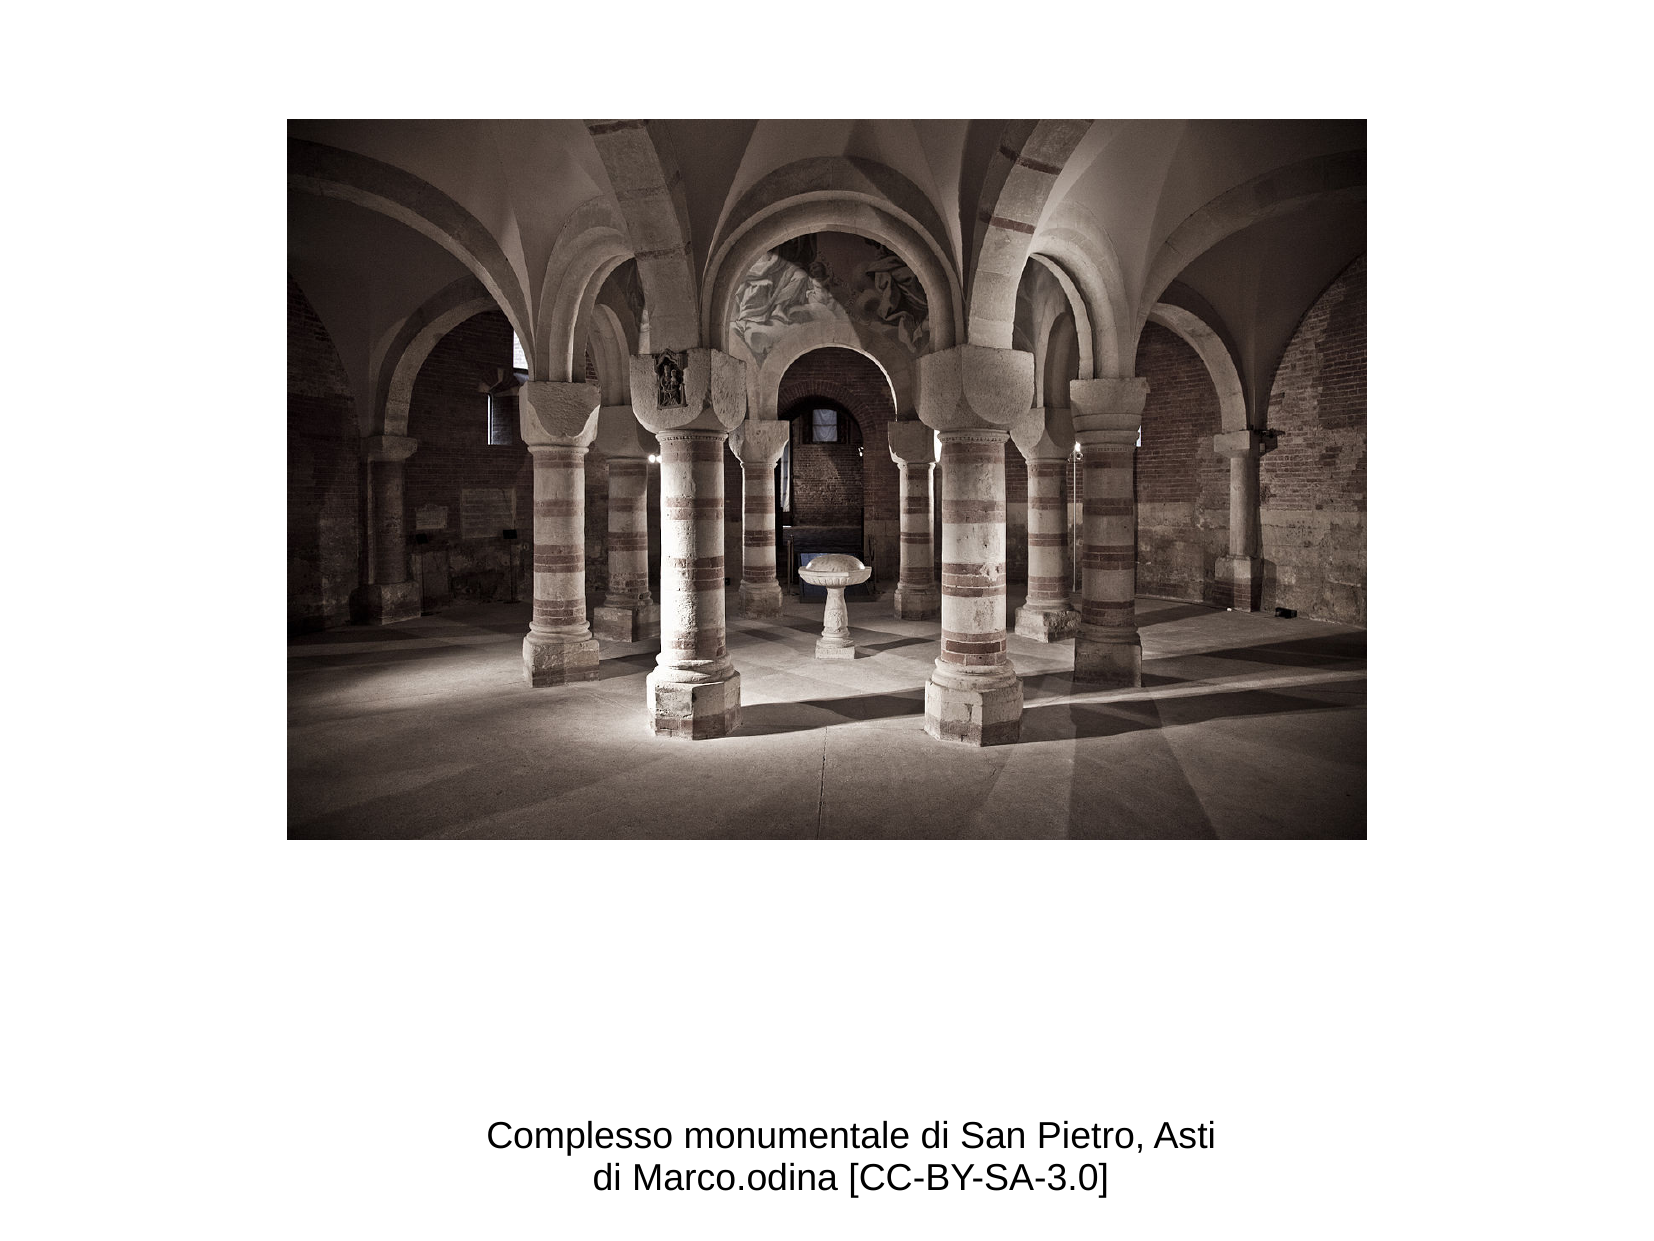

Complesso monumentale di San Pietro, Asti
di Marco.odina [CC-BY-SA-3.0]